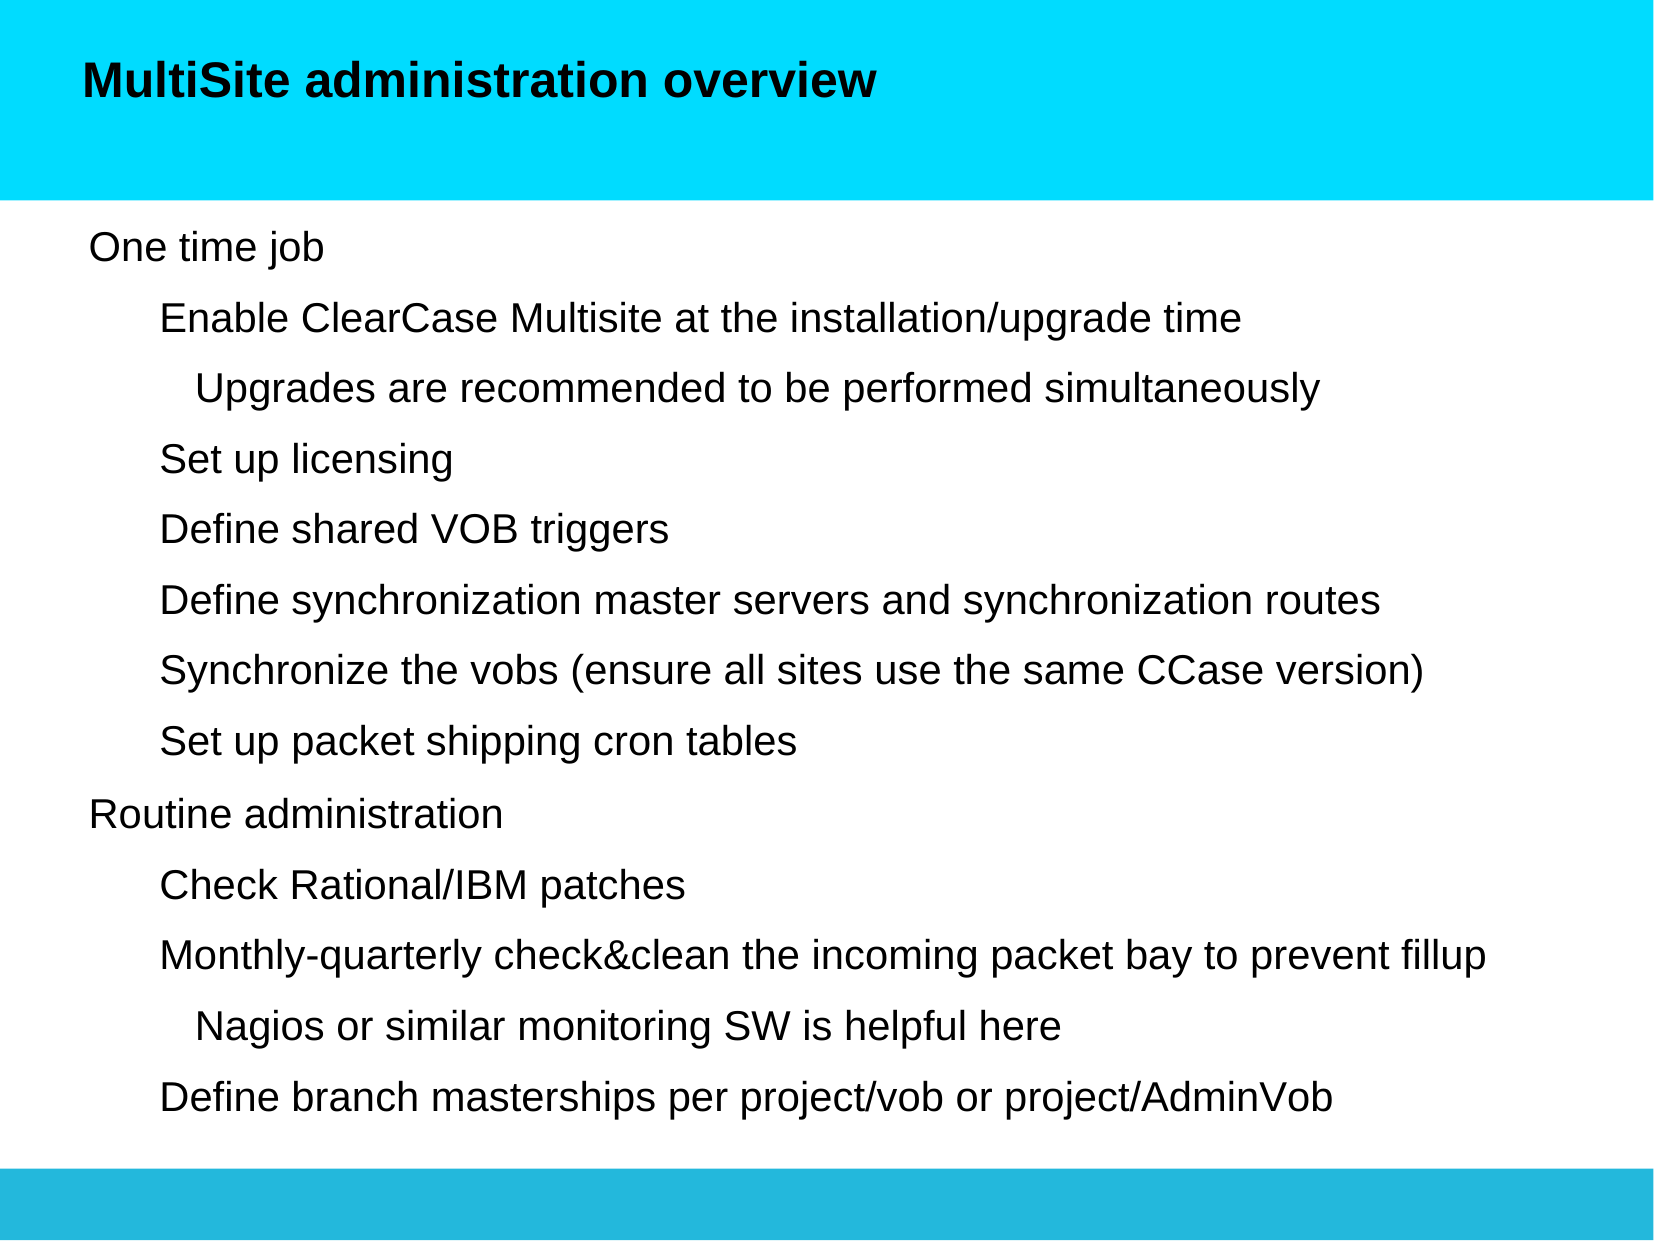

# MultiSite administration overview
One time job
Enable ClearCase Multisite at the installation/upgrade time
Upgrades are recommended to be performed simultaneously
Set up licensing
Define shared VOB triggers
Define synchronization master servers and synchronization routes
Synchronize the vobs (ensure all sites use the same CCase version)
Set up packet shipping cron tables
Routine administration
Check Rational/IBM patches
Monthly-quarterly check&clean the incoming packet bay to prevent fillup
Nagios or similar monitoring SW is helpful here
Define branch masterships per project/vob or project/AdminVob